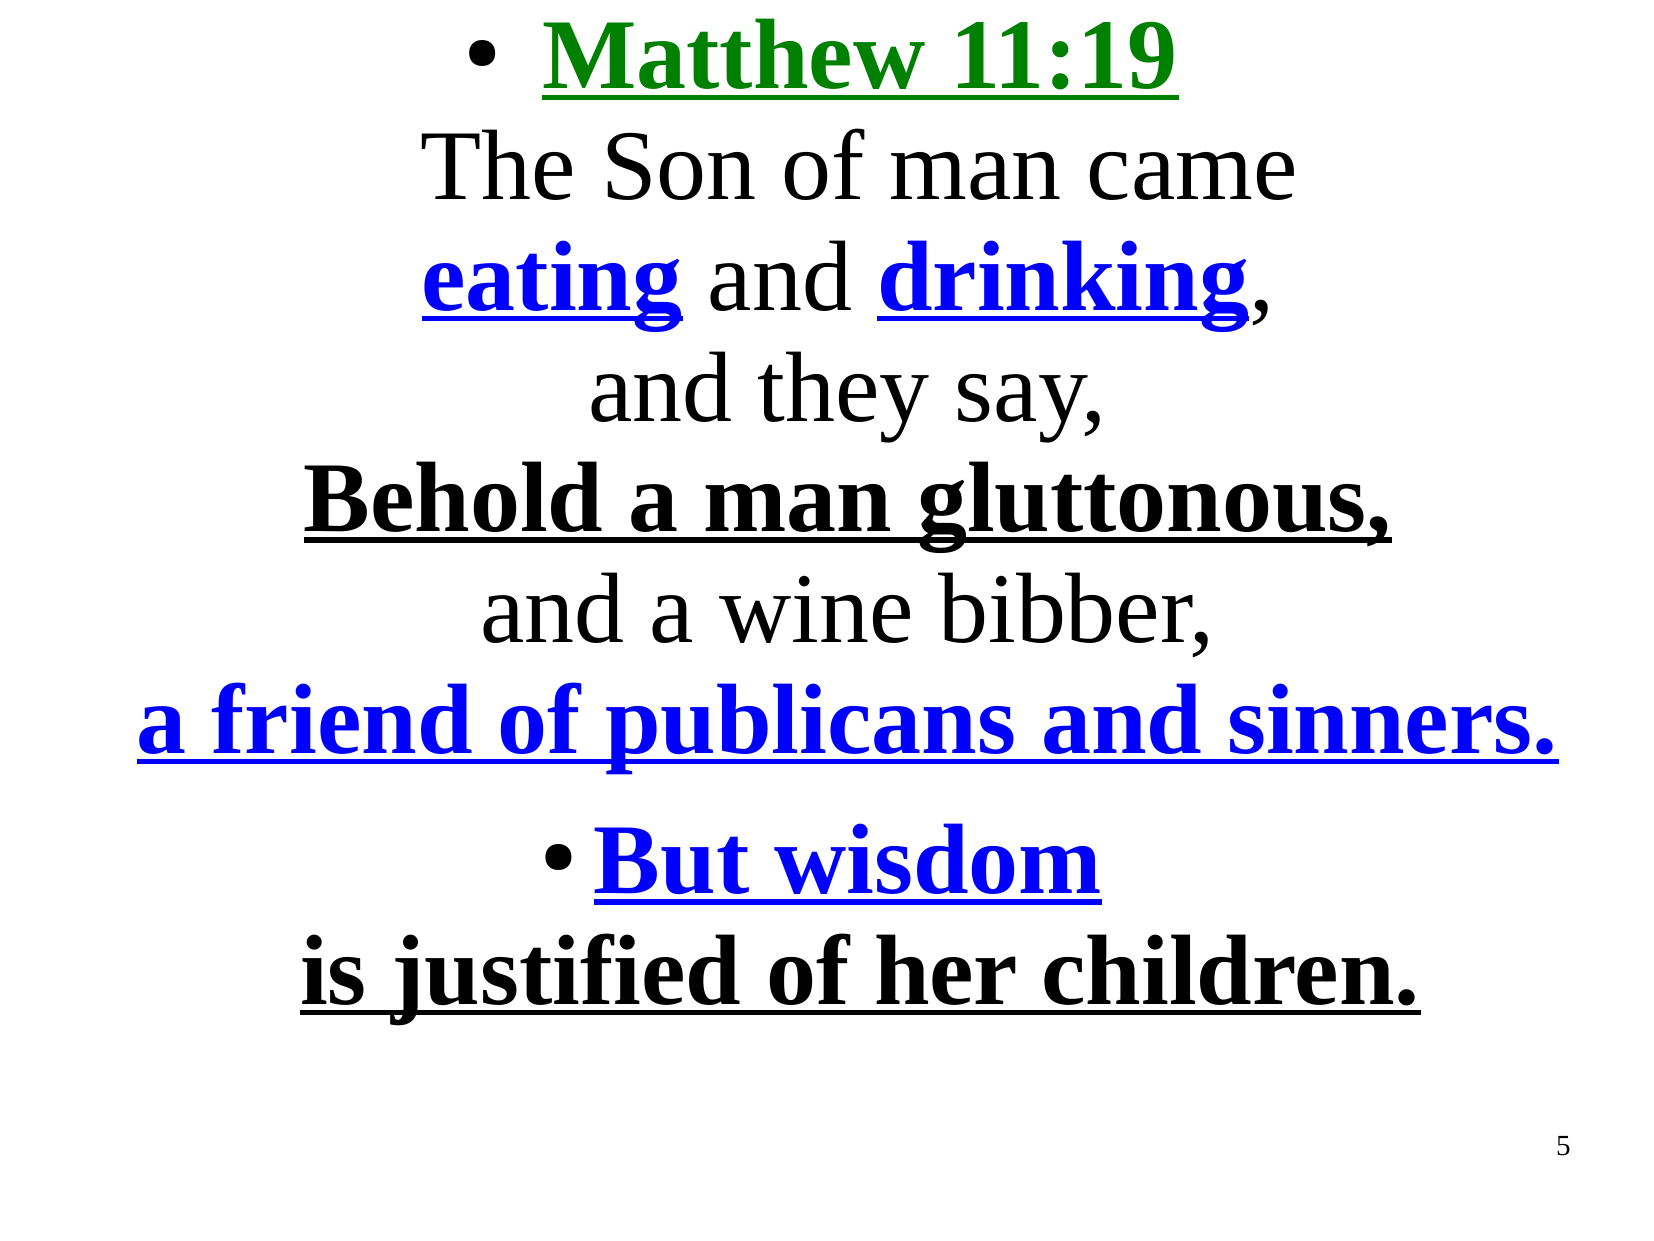

# Matthew 11:19 The Son of man came eating and drinking, and they say, Behold a man gluttonous, and a wine bibber, a friend of publicans and sinners.
But wisdom
is justified of her children.
5